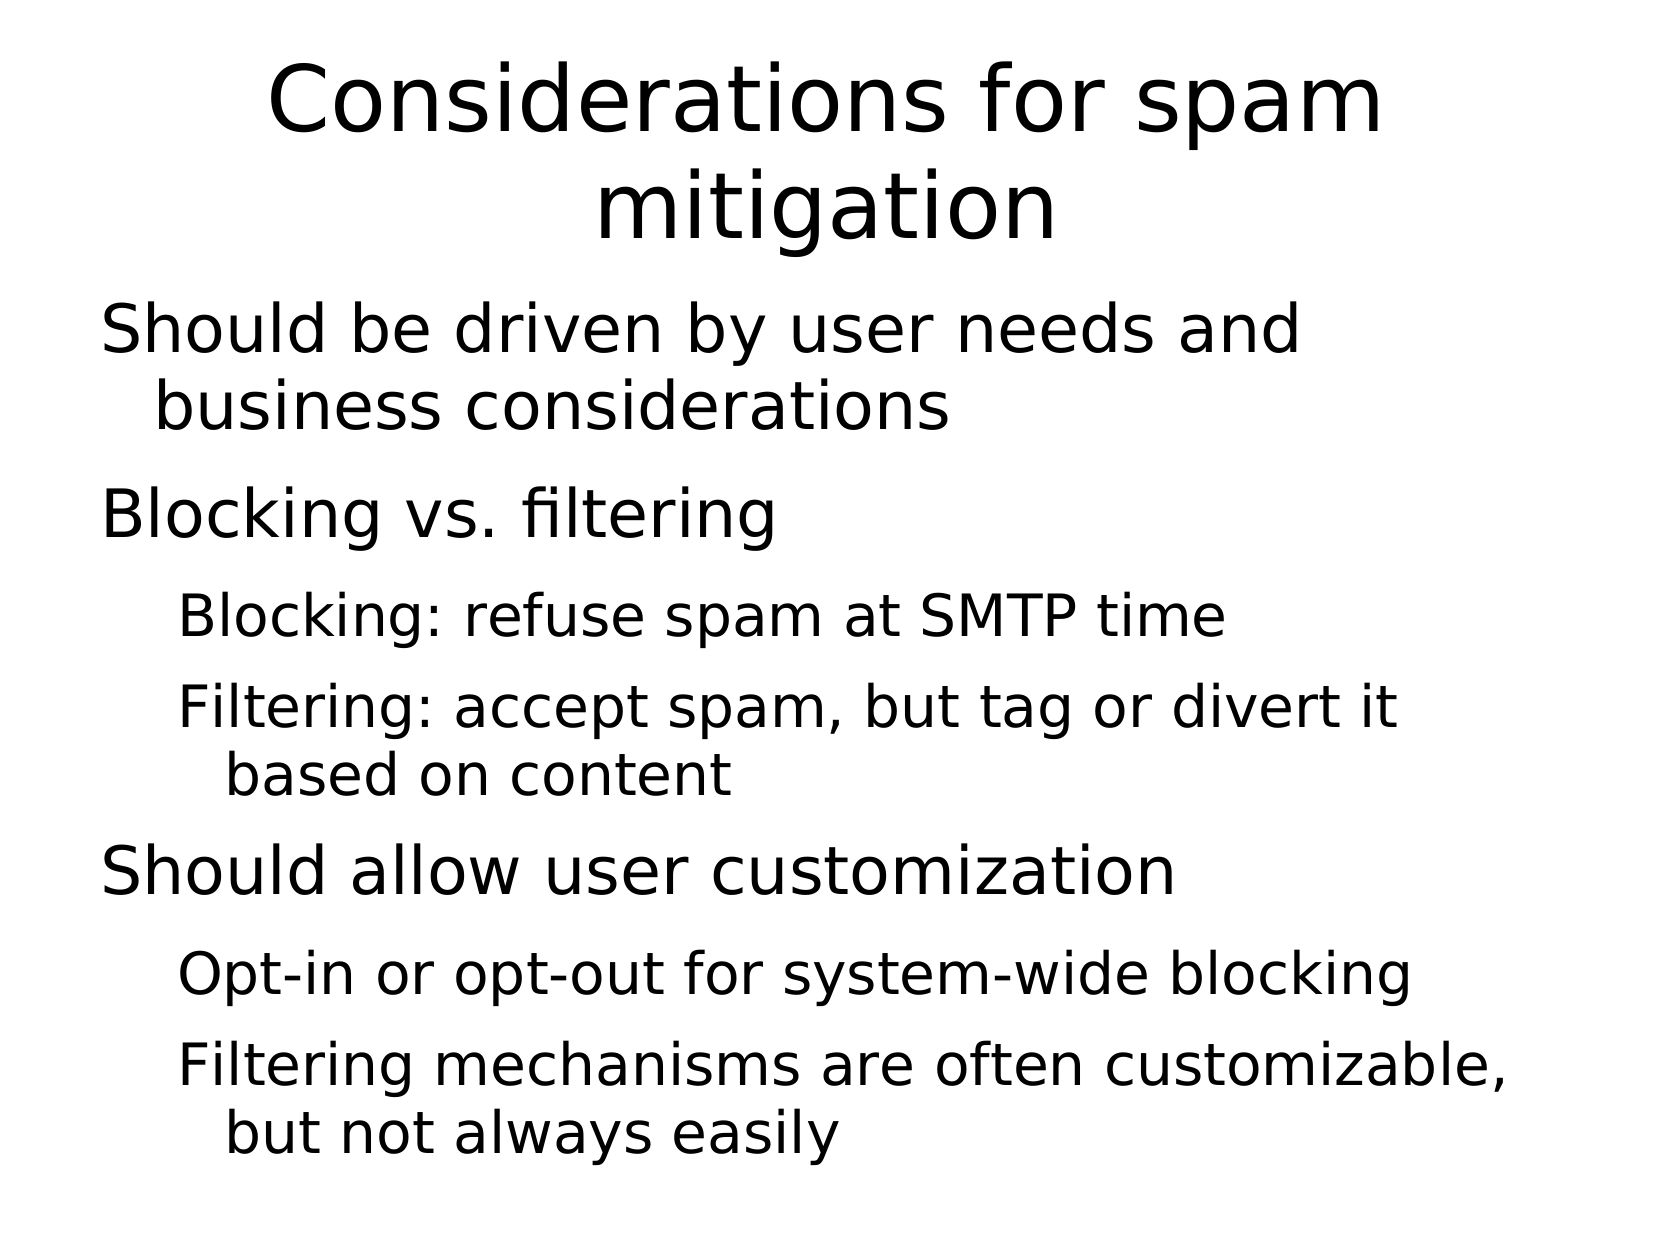

# Considerations for spam mitigation
Should be driven by user needs and business considerations
Blocking vs. filtering
Blocking: refuse spam at SMTP time
Filtering: accept spam, but tag or divert it based on content
Should allow user customization
Opt-in or opt-out for system-wide blocking
Filtering mechanisms are often customizable, but not always easily